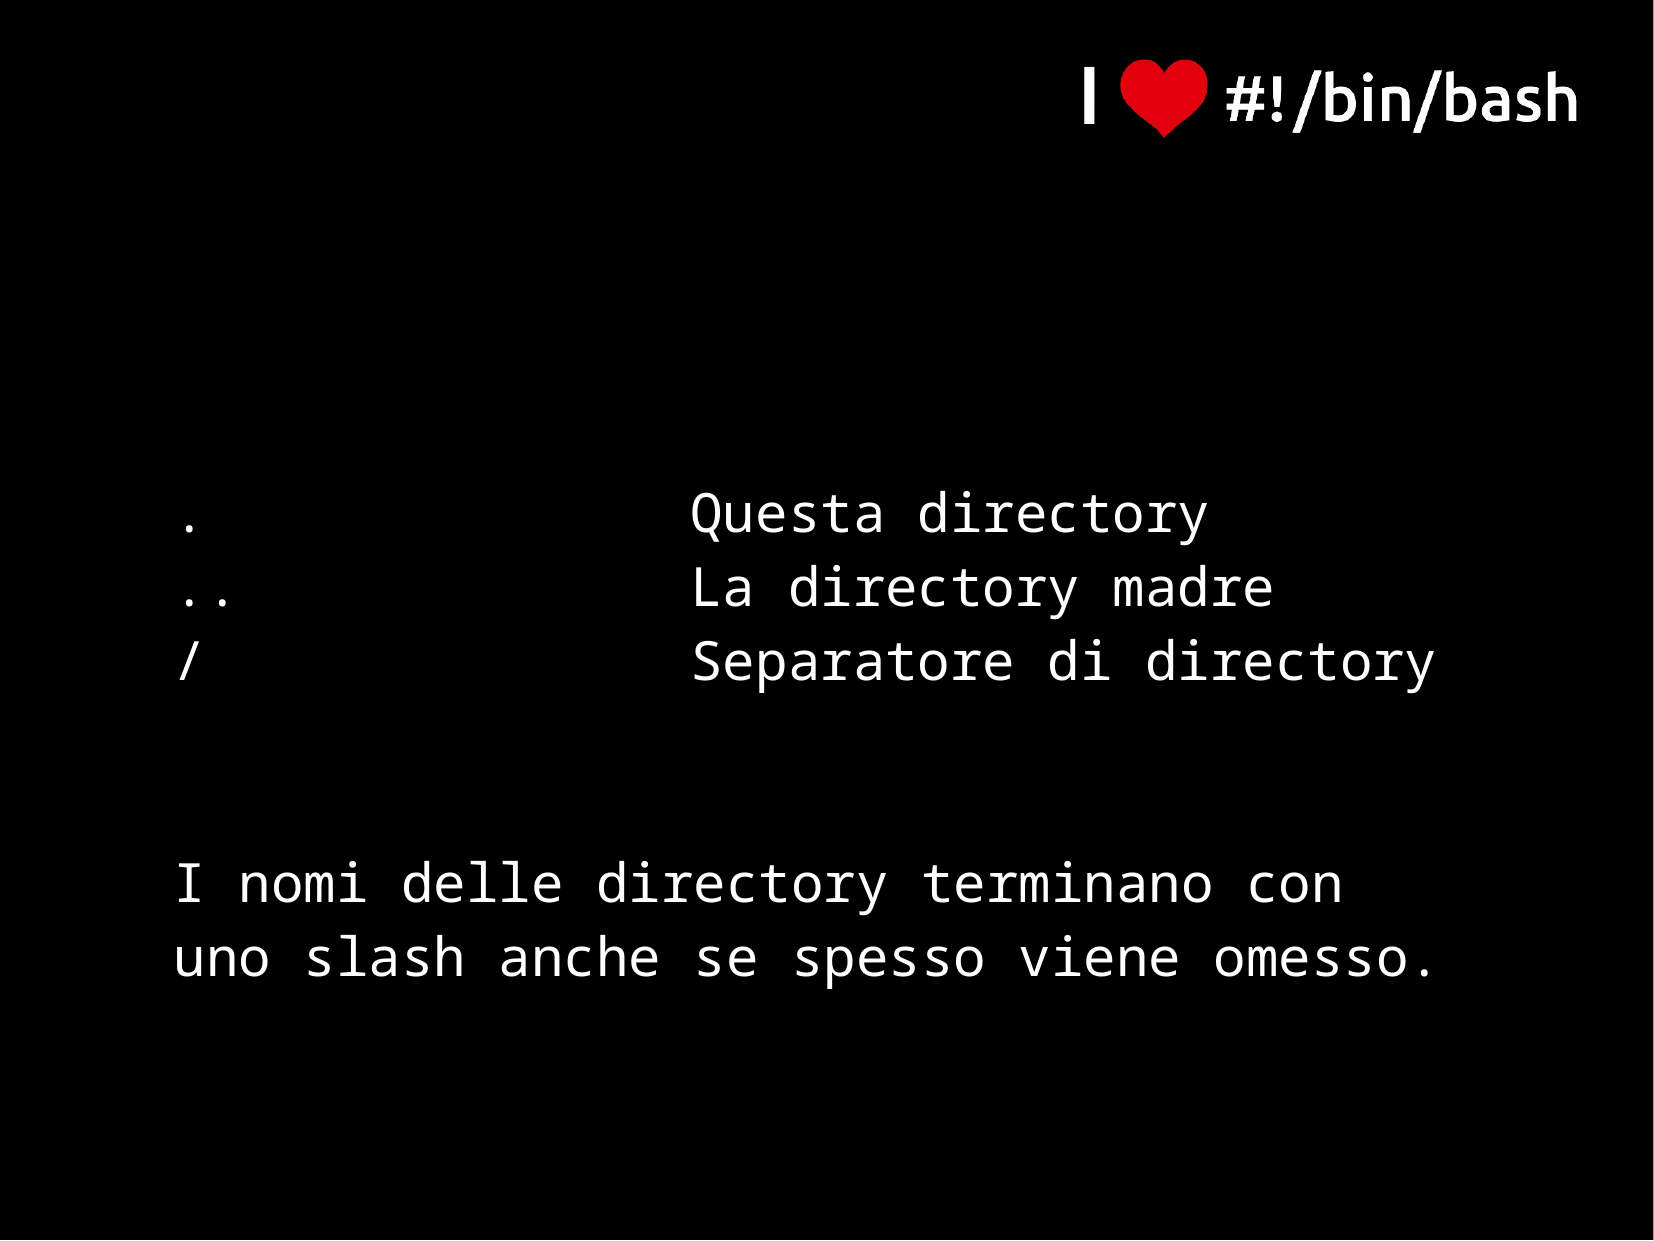

.							Questa directory
..							La directory madre
/							Separatore di directory
I nomi delle directory terminano con
uno slash anche se spesso viene omesso.